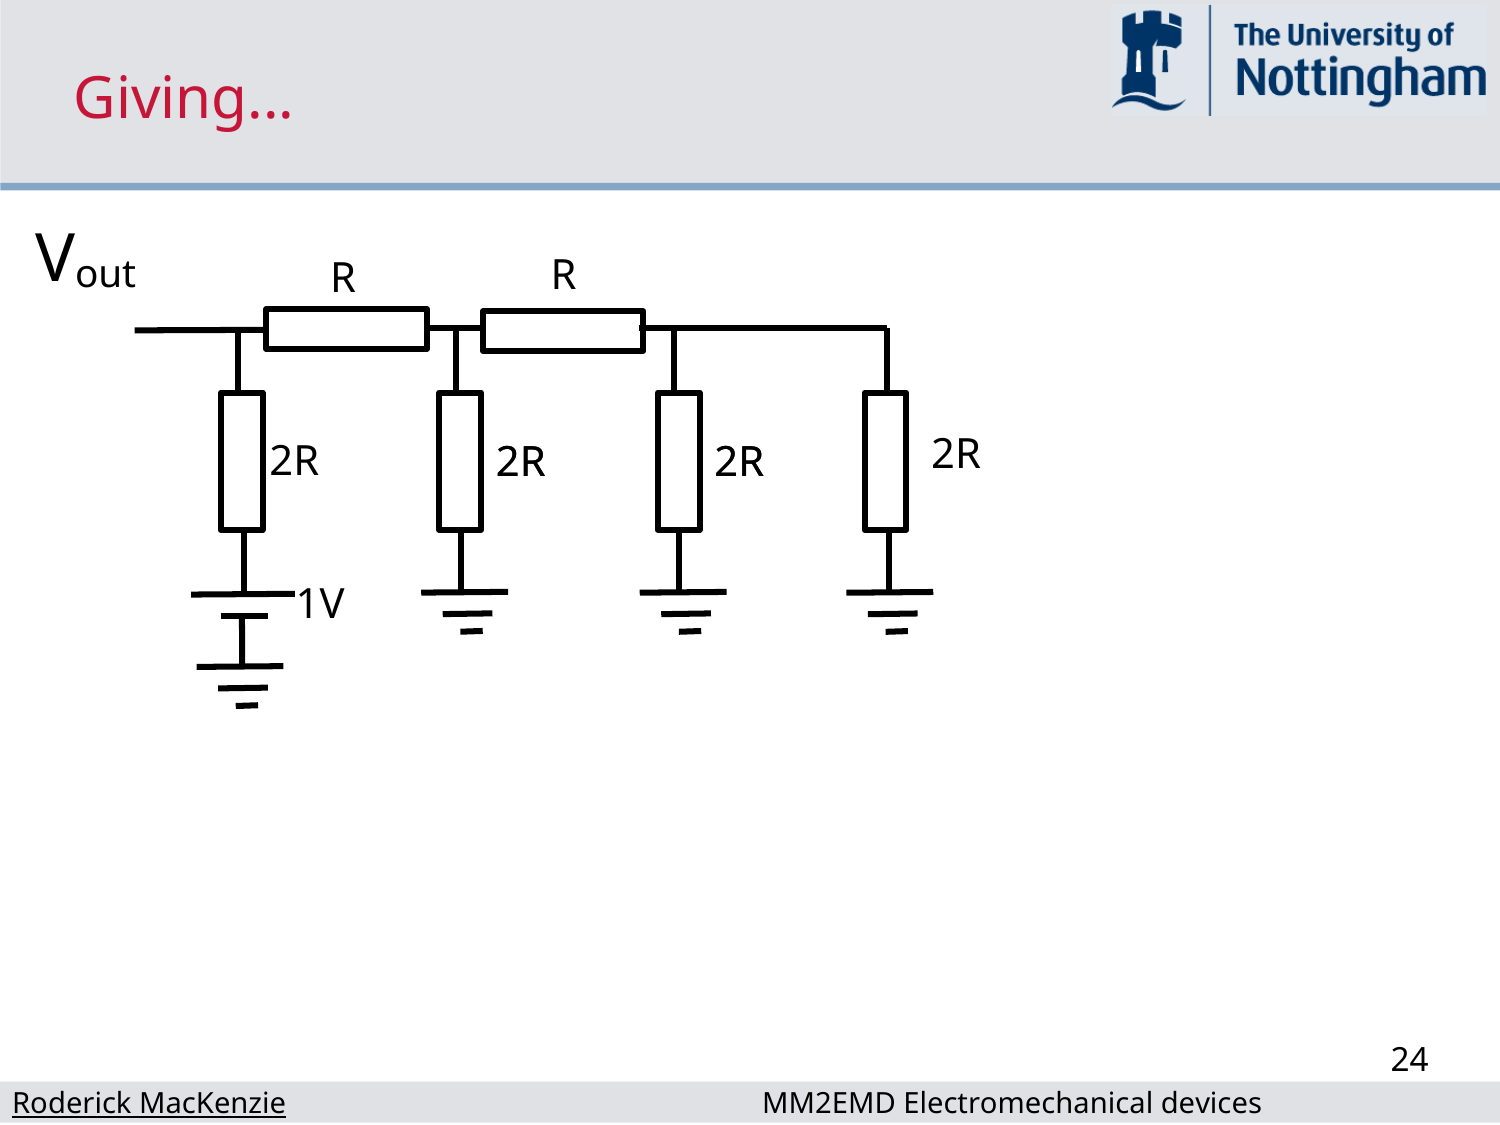

# Giving...
Vout
R
R
2R
2R
2R
2R
2R
2R
1V